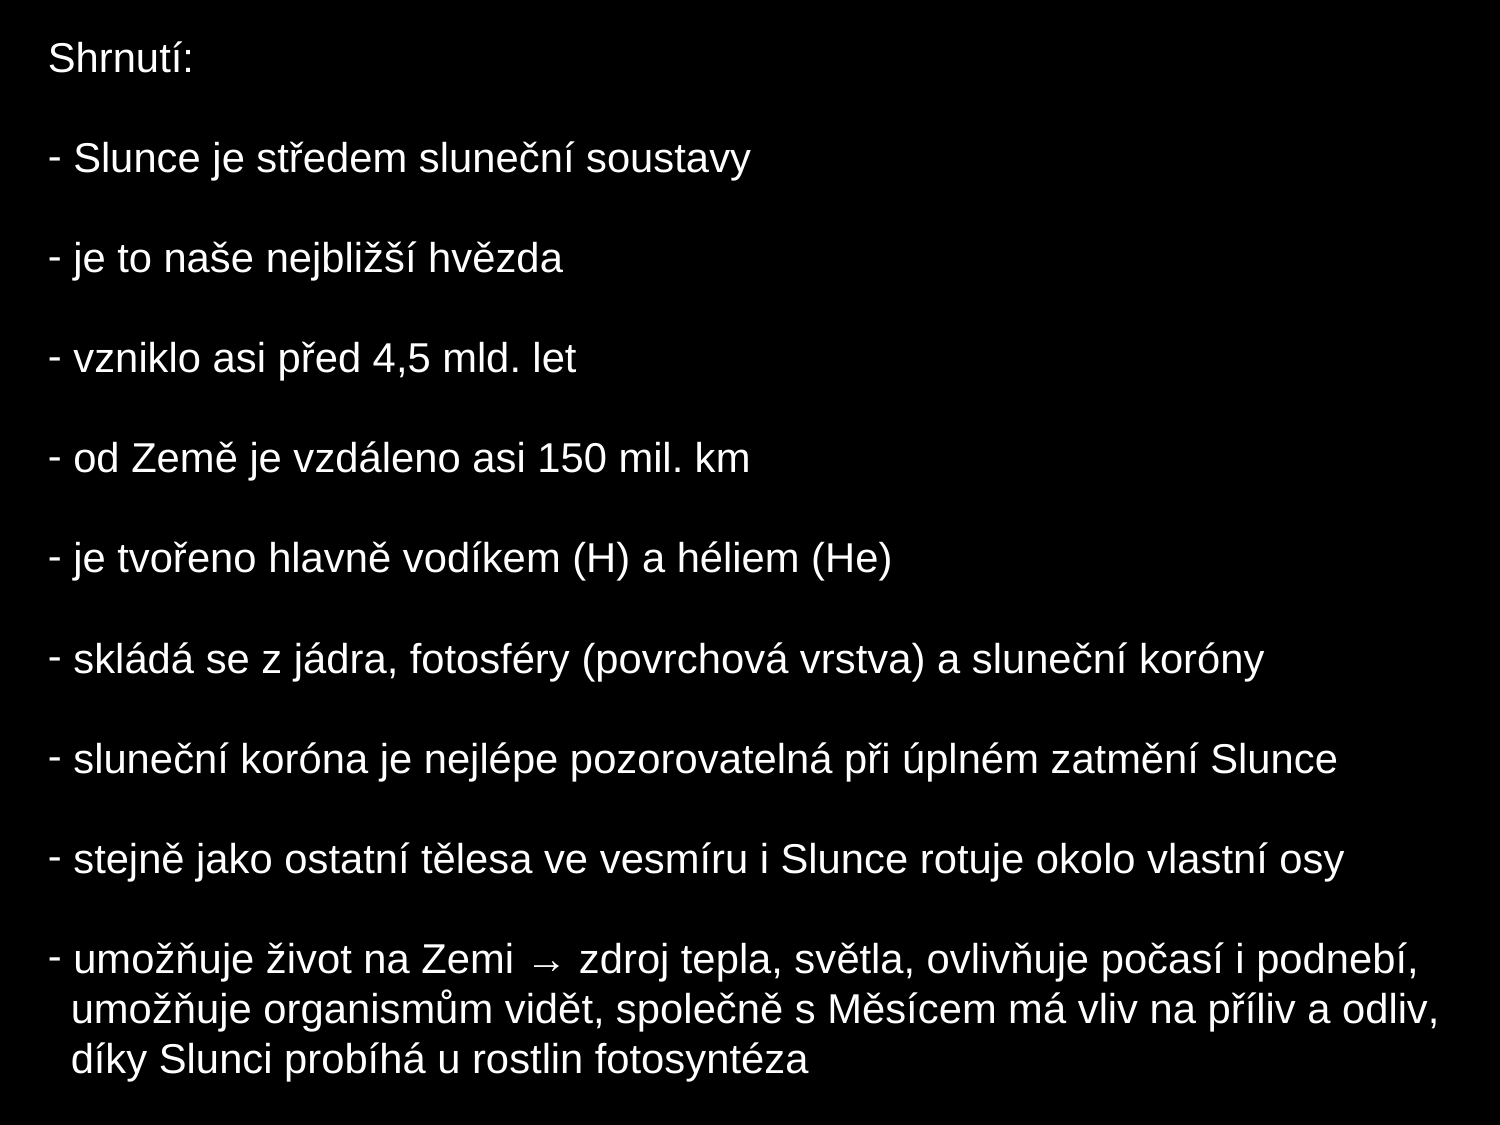

Shrnutí:
 Slunce je středem sluneční soustavy
 je to naše nejbližší hvězda
 vzniklo asi před 4,5 mld. let
 od Země je vzdáleno asi 150 mil. km
 je tvořeno hlavně vodíkem (H) a héliem (He)
 skládá se z jádra, fotosféry (povrchová vrstva) a sluneční koróny
 sluneční koróna je nejlépe pozorovatelná při úplném zatmění Slunce
 stejně jako ostatní tělesa ve vesmíru i Slunce rotuje okolo vlastní osy
 umožňuje život na Zemi → zdroj tepla, světla, ovlivňuje počasí i podnebí,
 umožňuje organismům vidět, společně s Měsícem má vliv na příliv a odliv,
 díky Slunci probíhá u rostlin fotosyntéza